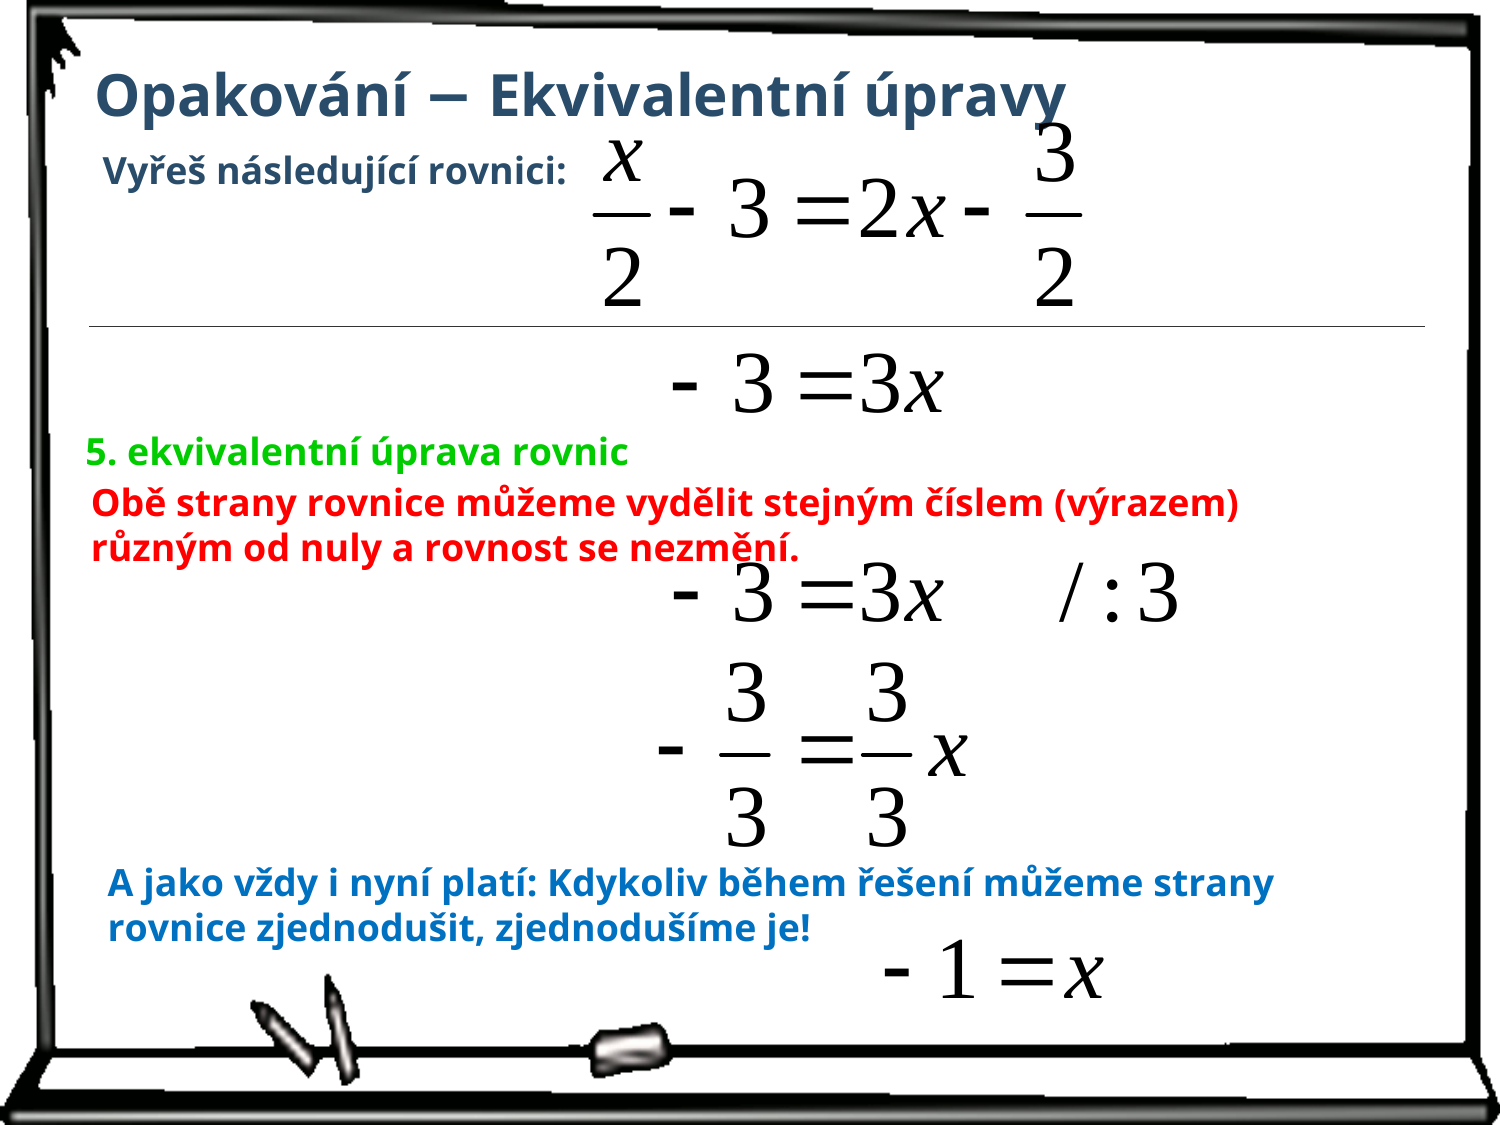

Opakování − Ekvivalentní úpravy
Vyřeš následující rovnici:
5. ekvivalentní úprava rovnic
Obě strany rovnice můžeme vydělit stejným číslem (výrazem) různým od nuly a rovnost se nezmění.
A jako vždy i nyní platí: Kdykoliv během řešení můžeme strany rovnice zjednodušit, zjednodušíme je!